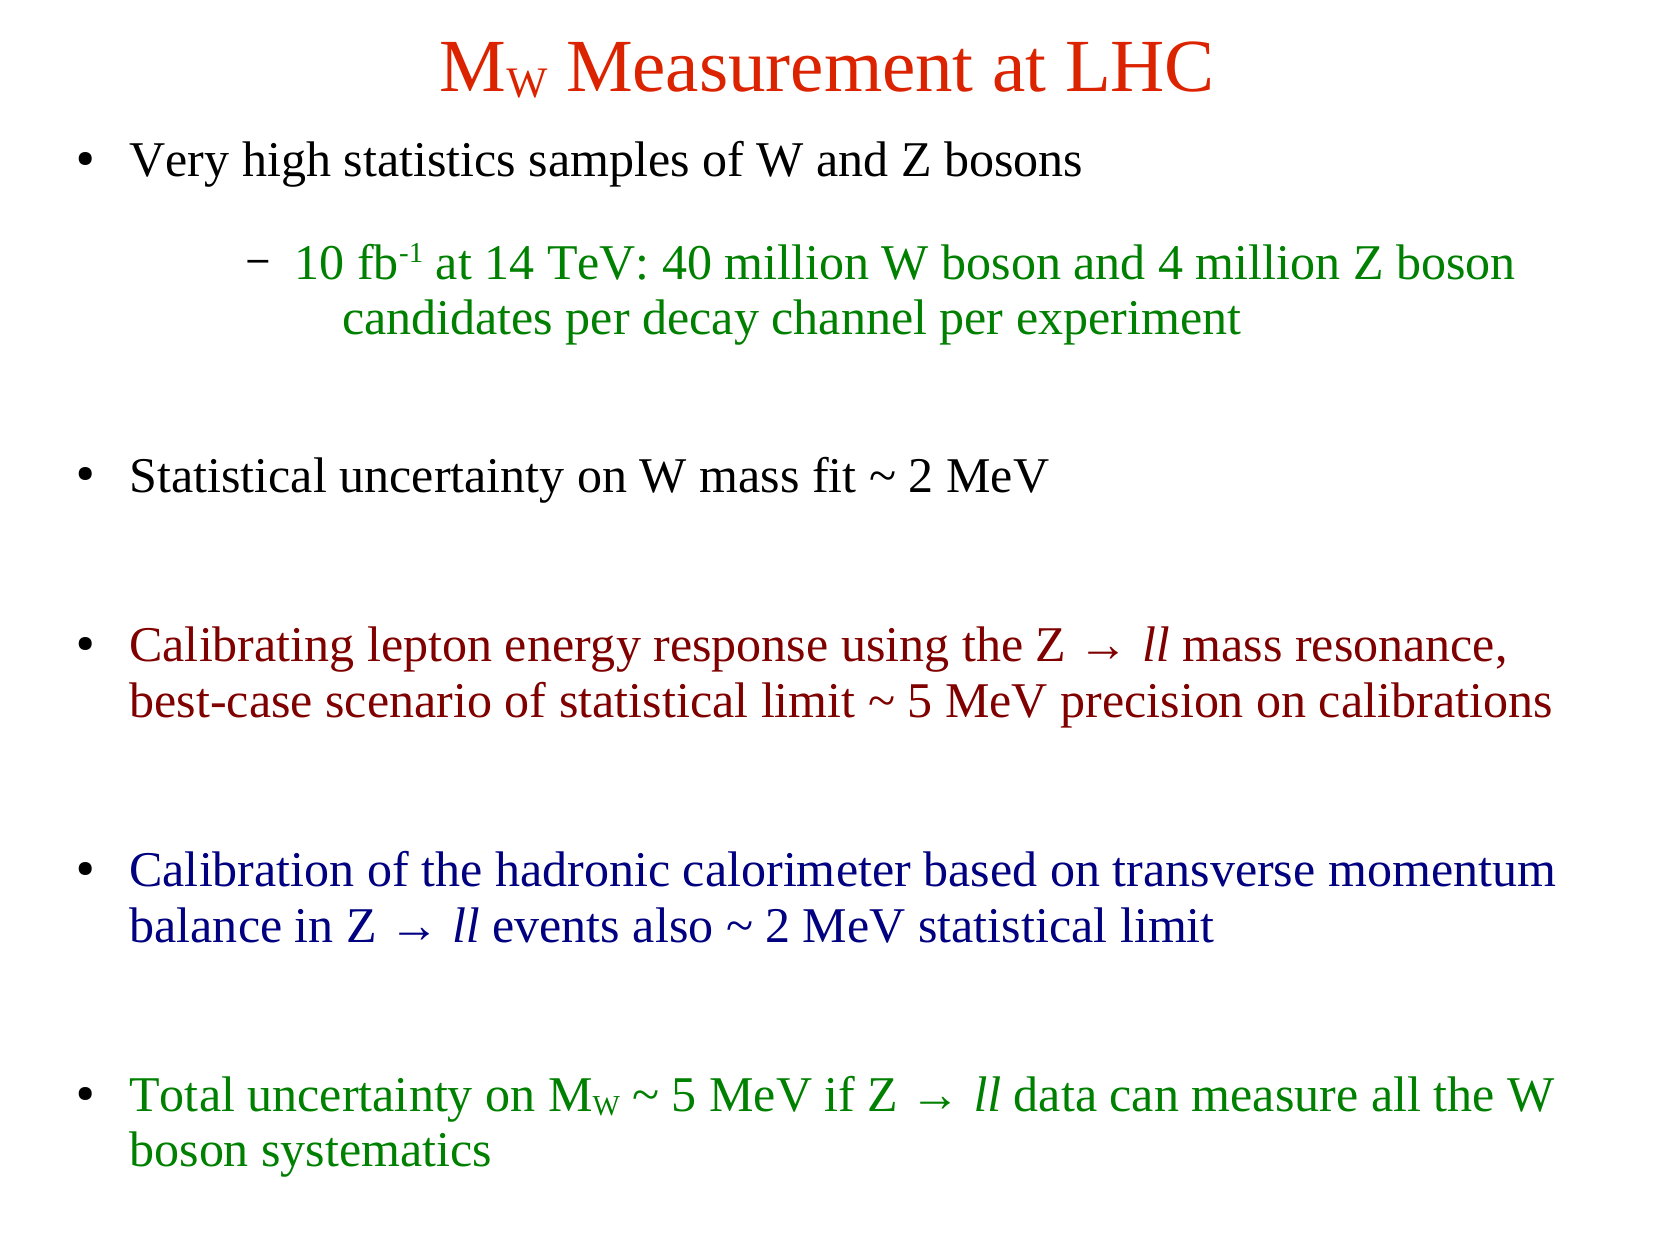

# MW Measurement at LHC
Very high statistics samples of W and Z bosons
10 fb-1 at 14 TeV: 40 million W boson and 4 million Z boson candidates per decay channel per experiment
Statistical uncertainty on W mass fit ~ 2 MeV
Calibrating lepton energy response using the Z → ll mass resonance, best-case scenario of statistical limit ~ 5 MeV precision on calibrations
Calibration of the hadronic calorimeter based on transverse momentum balance in Z → ll events also ~ 2 MeV statistical limit
Total uncertainty on MW ~ 5 MeV if Z → ll data can measure all the W boson systematics